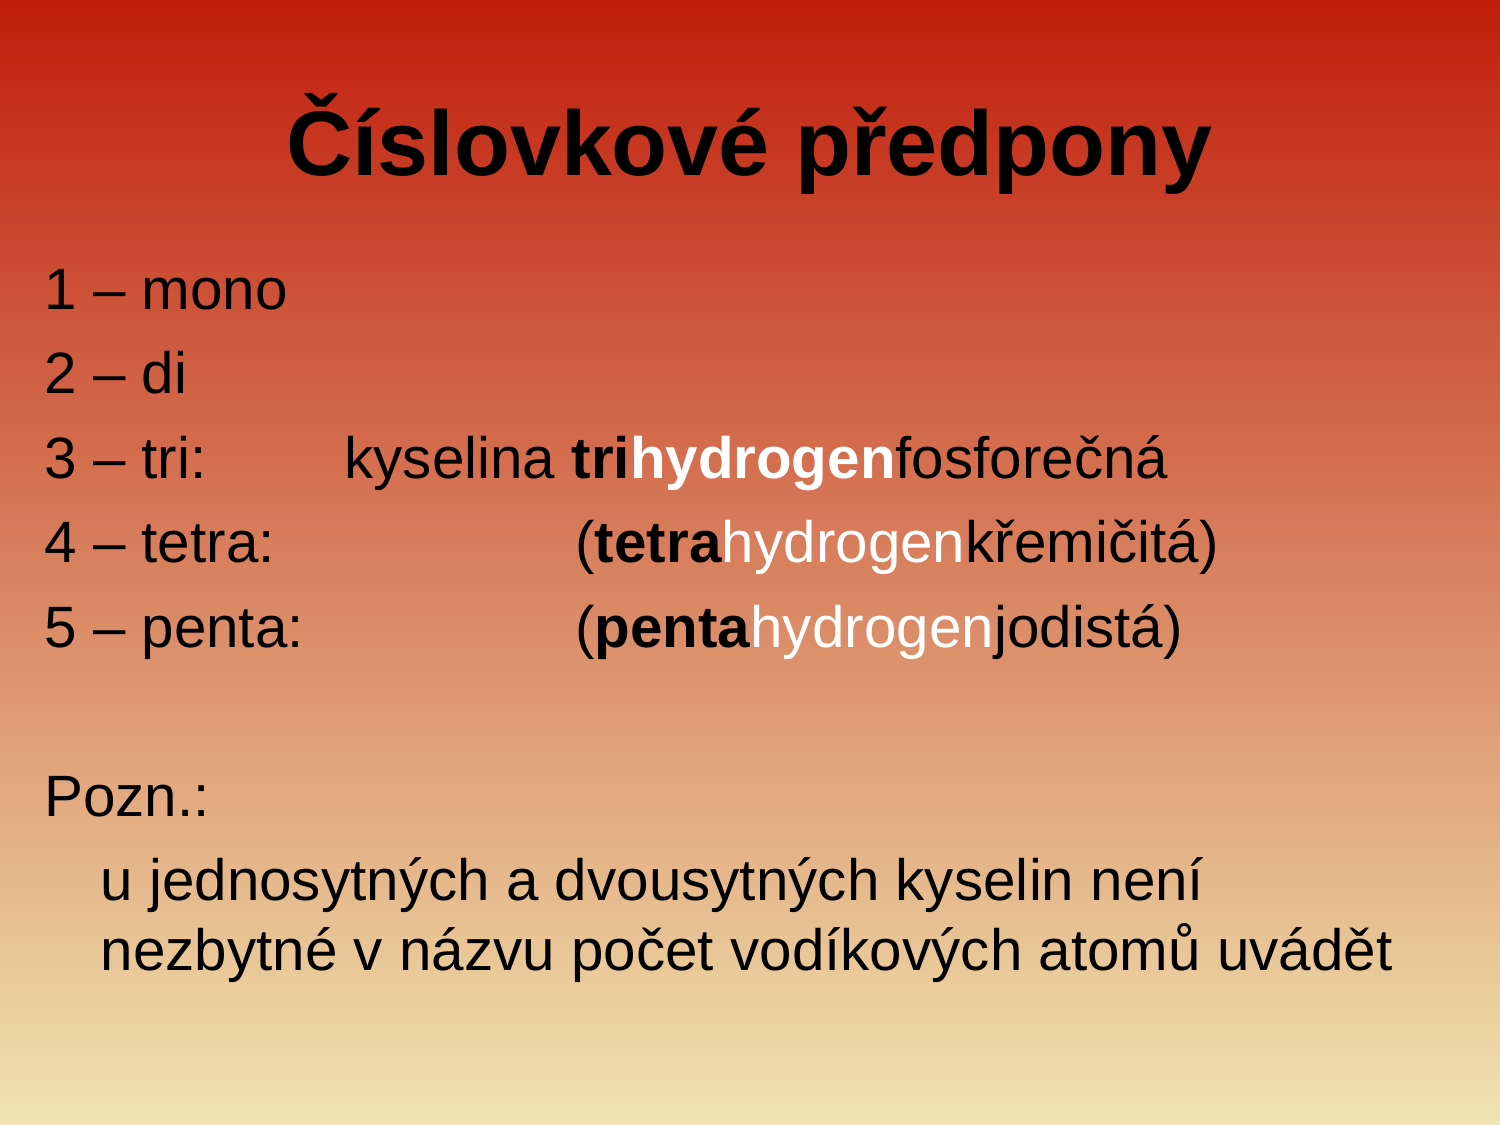

# Číslovkové předpony
1 – mono
2 – di
3 – tri: 	kyselina trihydrogenfosforečná
4 – tetra: 		 (tetrahydrogenkřemičitá)
5 – penta:		 (pentahydrogenjodistá)
Pozn.:
	u jednosytných a dvousytných kyselin není nezbytné v názvu počet vodíkových atomů uvádět